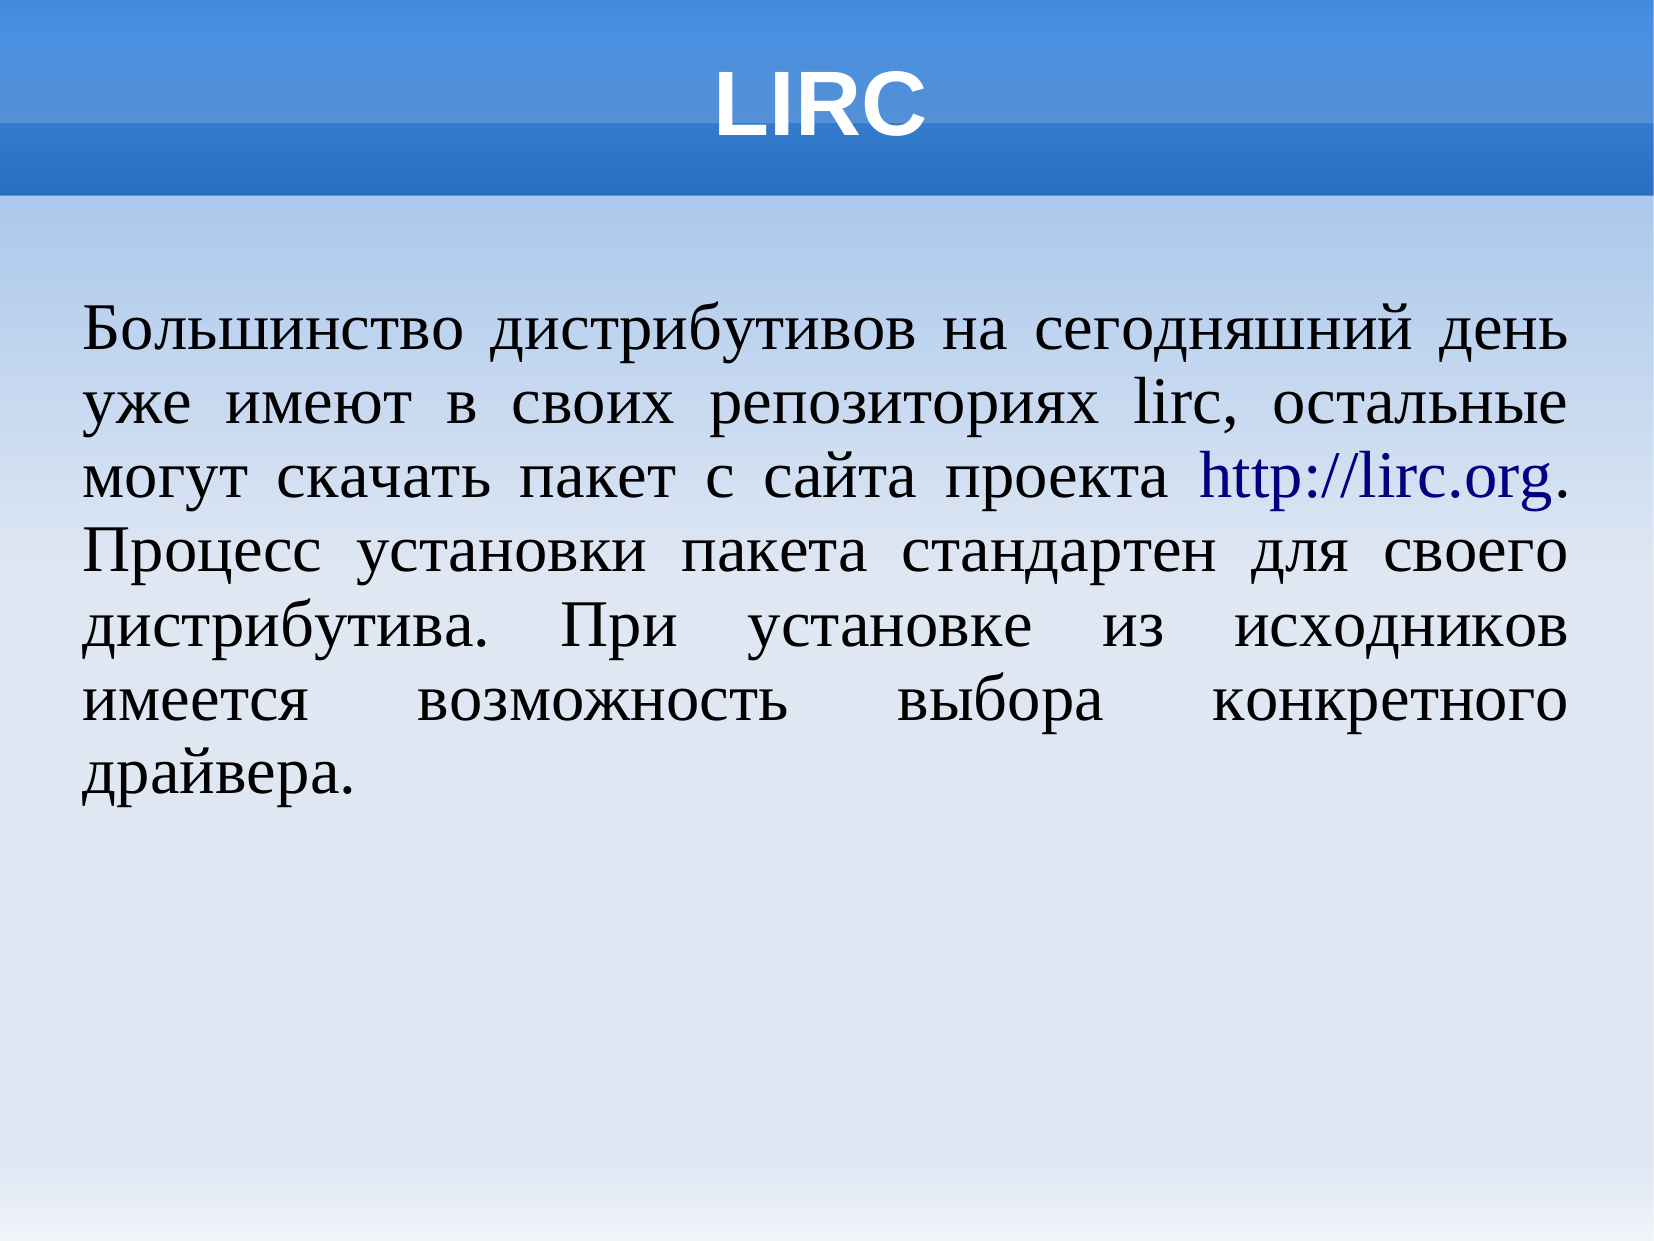

# LIRC
Большинство дистрибутивов на сегодняшний день уже имеют в своих репозиториях lirc, остальные могут скачать пакет с сайта проекта http://lirc.org. Процесс установки пакета стандартен для своего дистрибутива. При установке из исходников имеется возможность выбора конкретного драйвера.